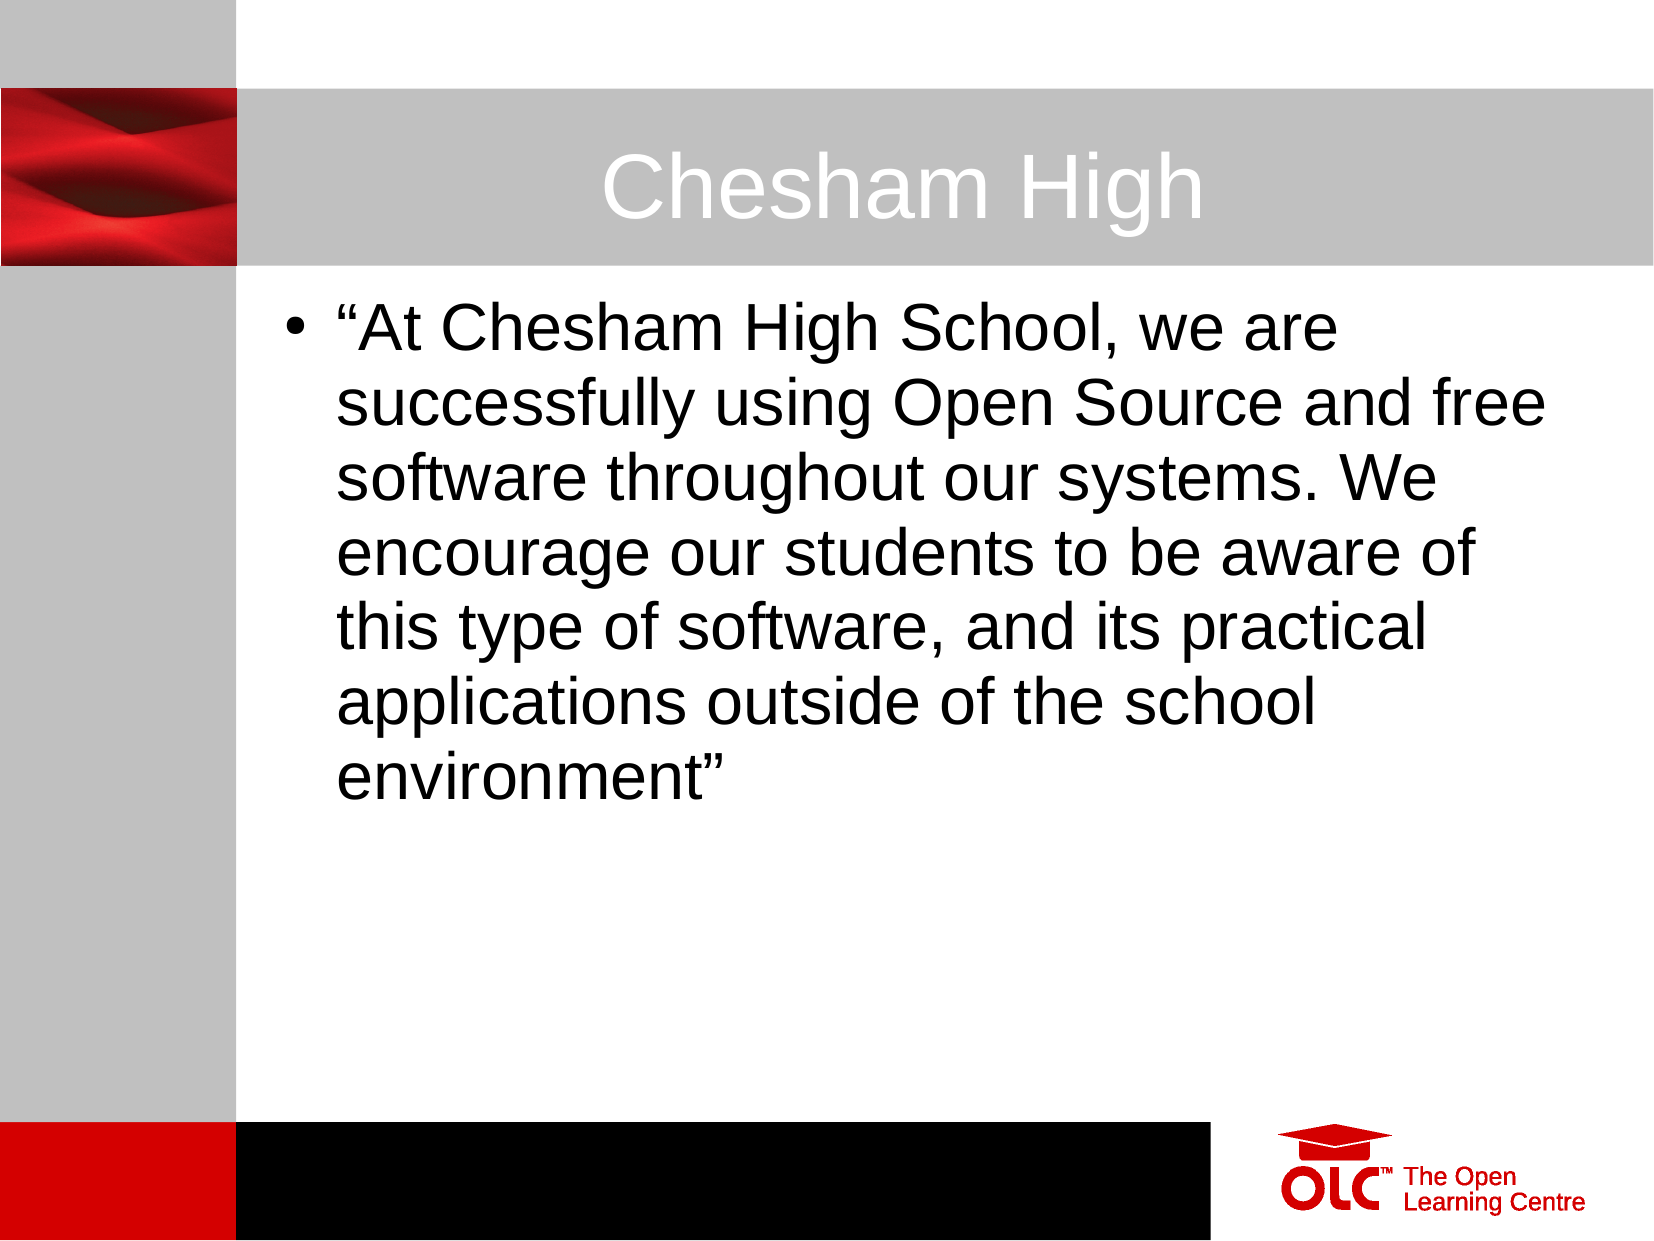

# Chesham High
“At Chesham High School, we are successfully using Open Source and free software throughout our systems. We encourage our students to be aware of this type of software, and its practical applications outside of the school environment”